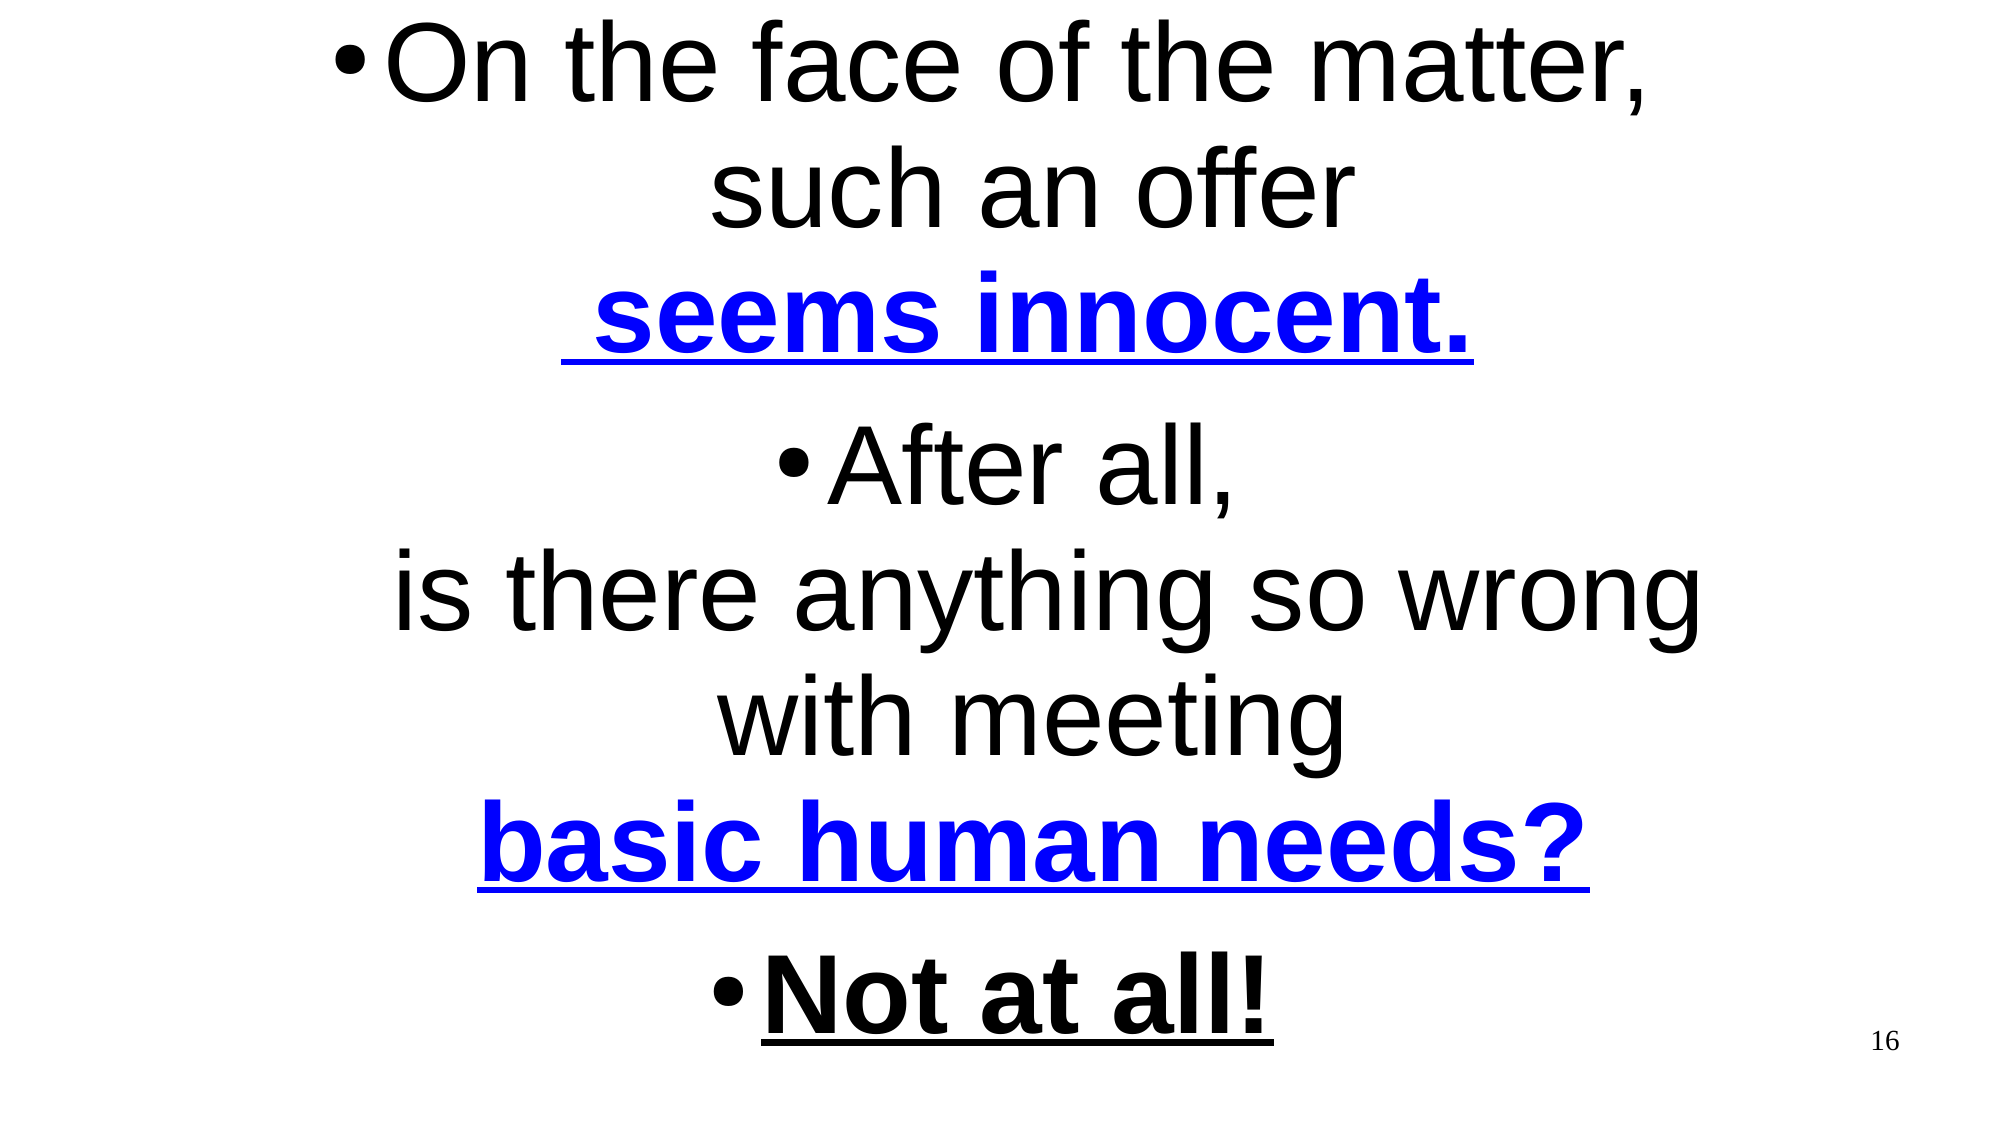

# On the face of the matter, such an offer seems innocent.
After all,
 is there anything so wrong
 with meeting
basic human needs?
Not at all!
16